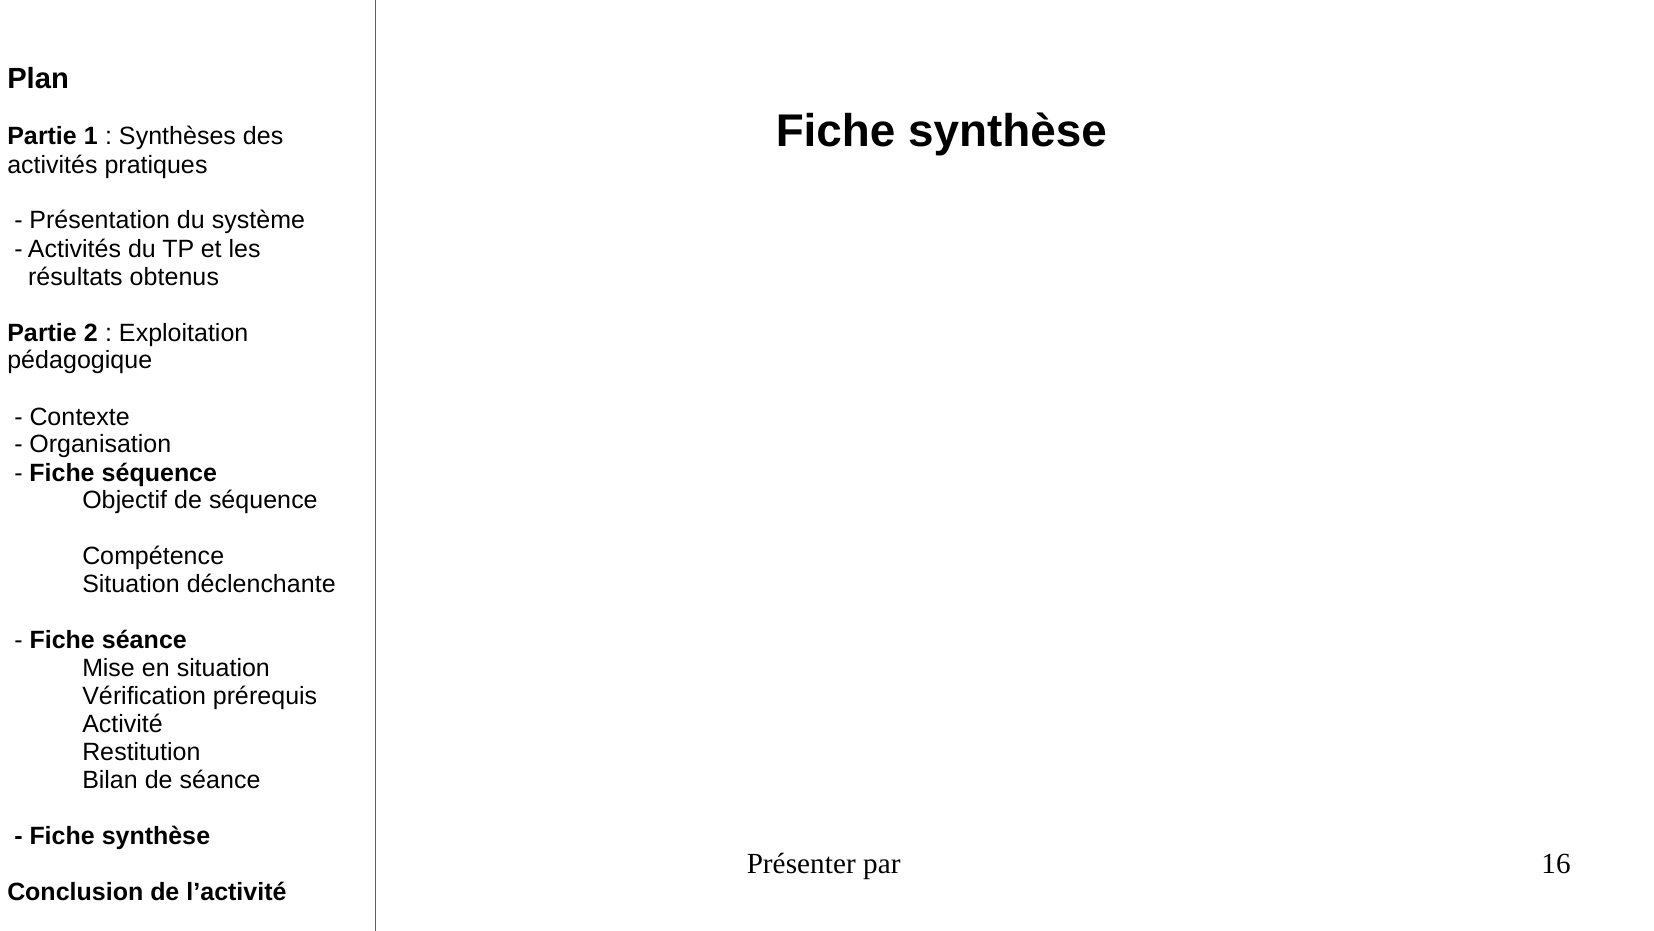

Plan
Partie 1 : Synthèses des activités pratiques
 - Présentation du système
 - Activités du TP et les
 résultats obtenus
Partie 2 : Exploitation pédagogique
 - Contexte
 - Organisation
 - Fiche séquence
	Objectif de séquence
	Compétence
	Situation déclenchante
 - Fiche séance
	Mise en situation
	Vérification prérequis
	Activité
	Restitution
	Bilan de séance
 - Fiche synthèse
Conclusion de l’activité
# Fiche synthèse
Présenter par
16